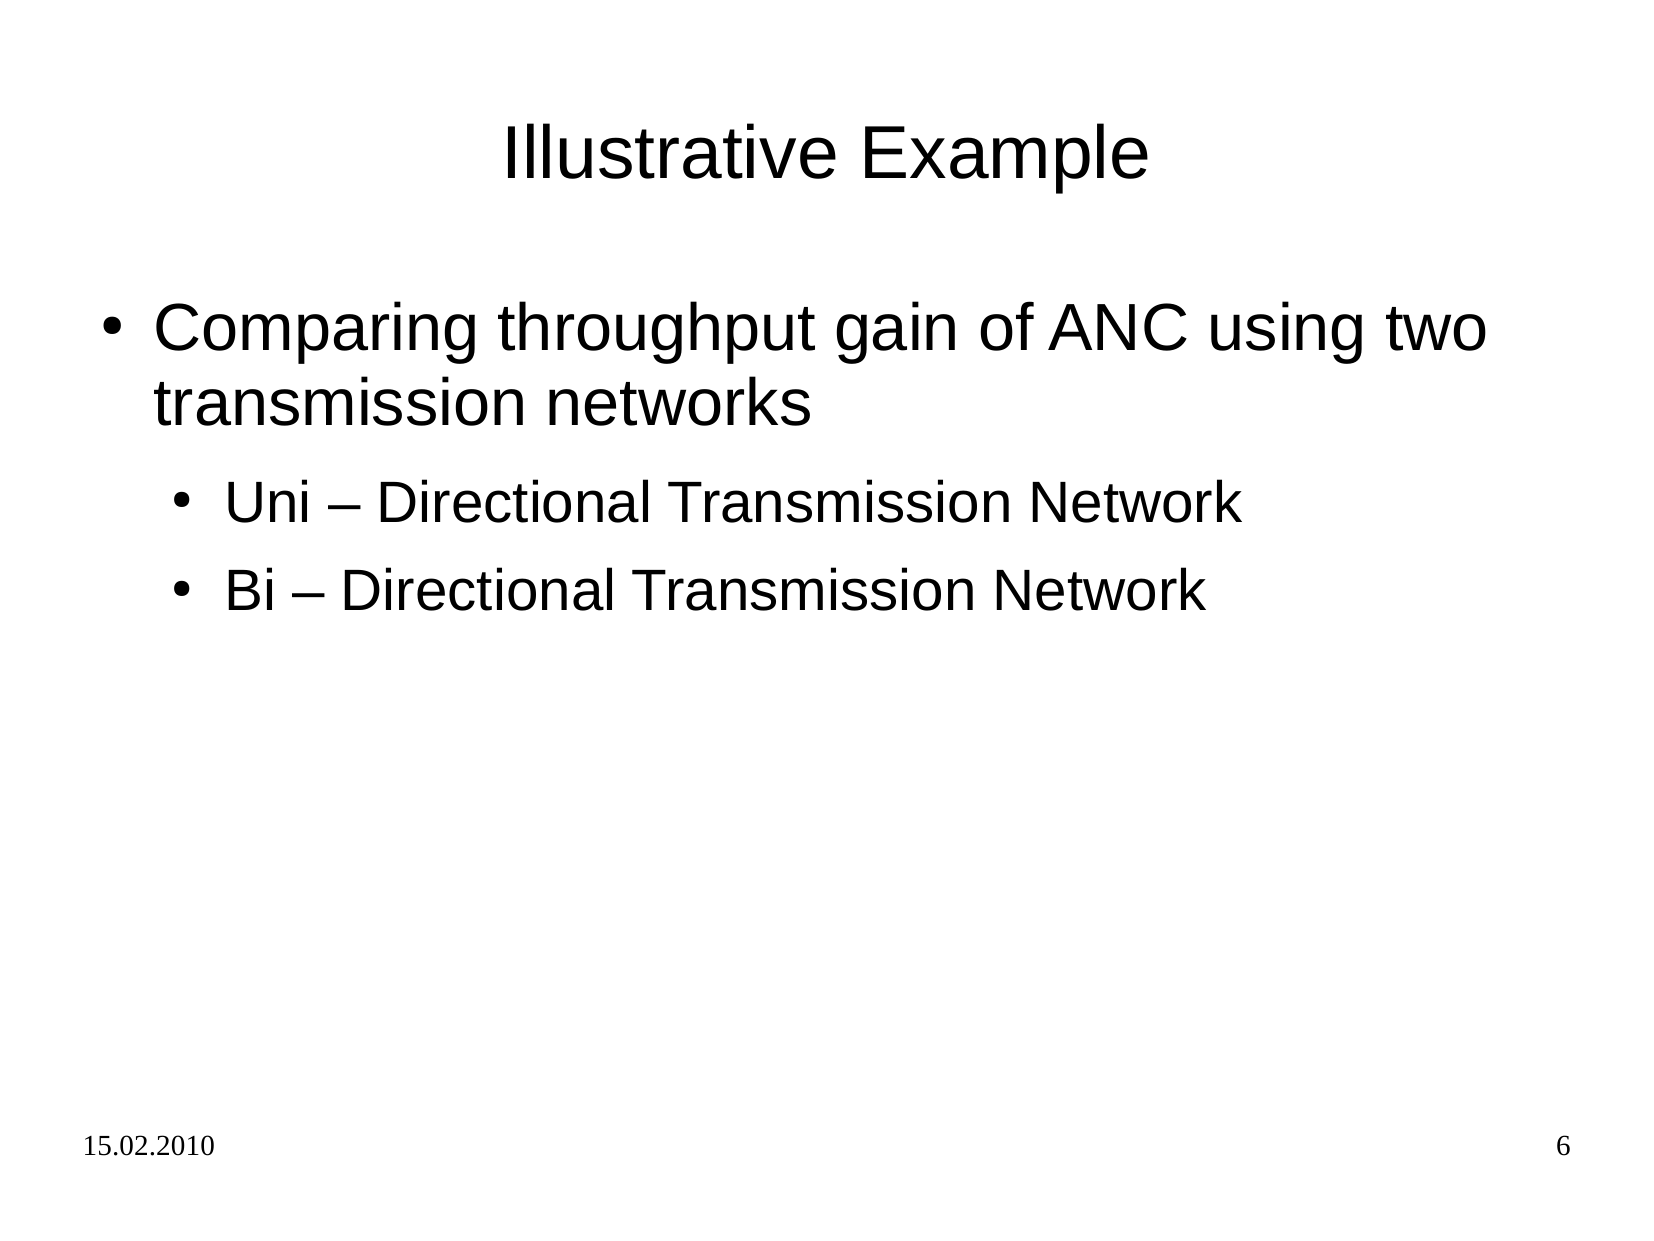

# Illustrative Example
Comparing throughput gain of ANC using two transmission networks
Uni – Directional Transmission Network
Bi – Directional Transmission Network
15.02.2010
6